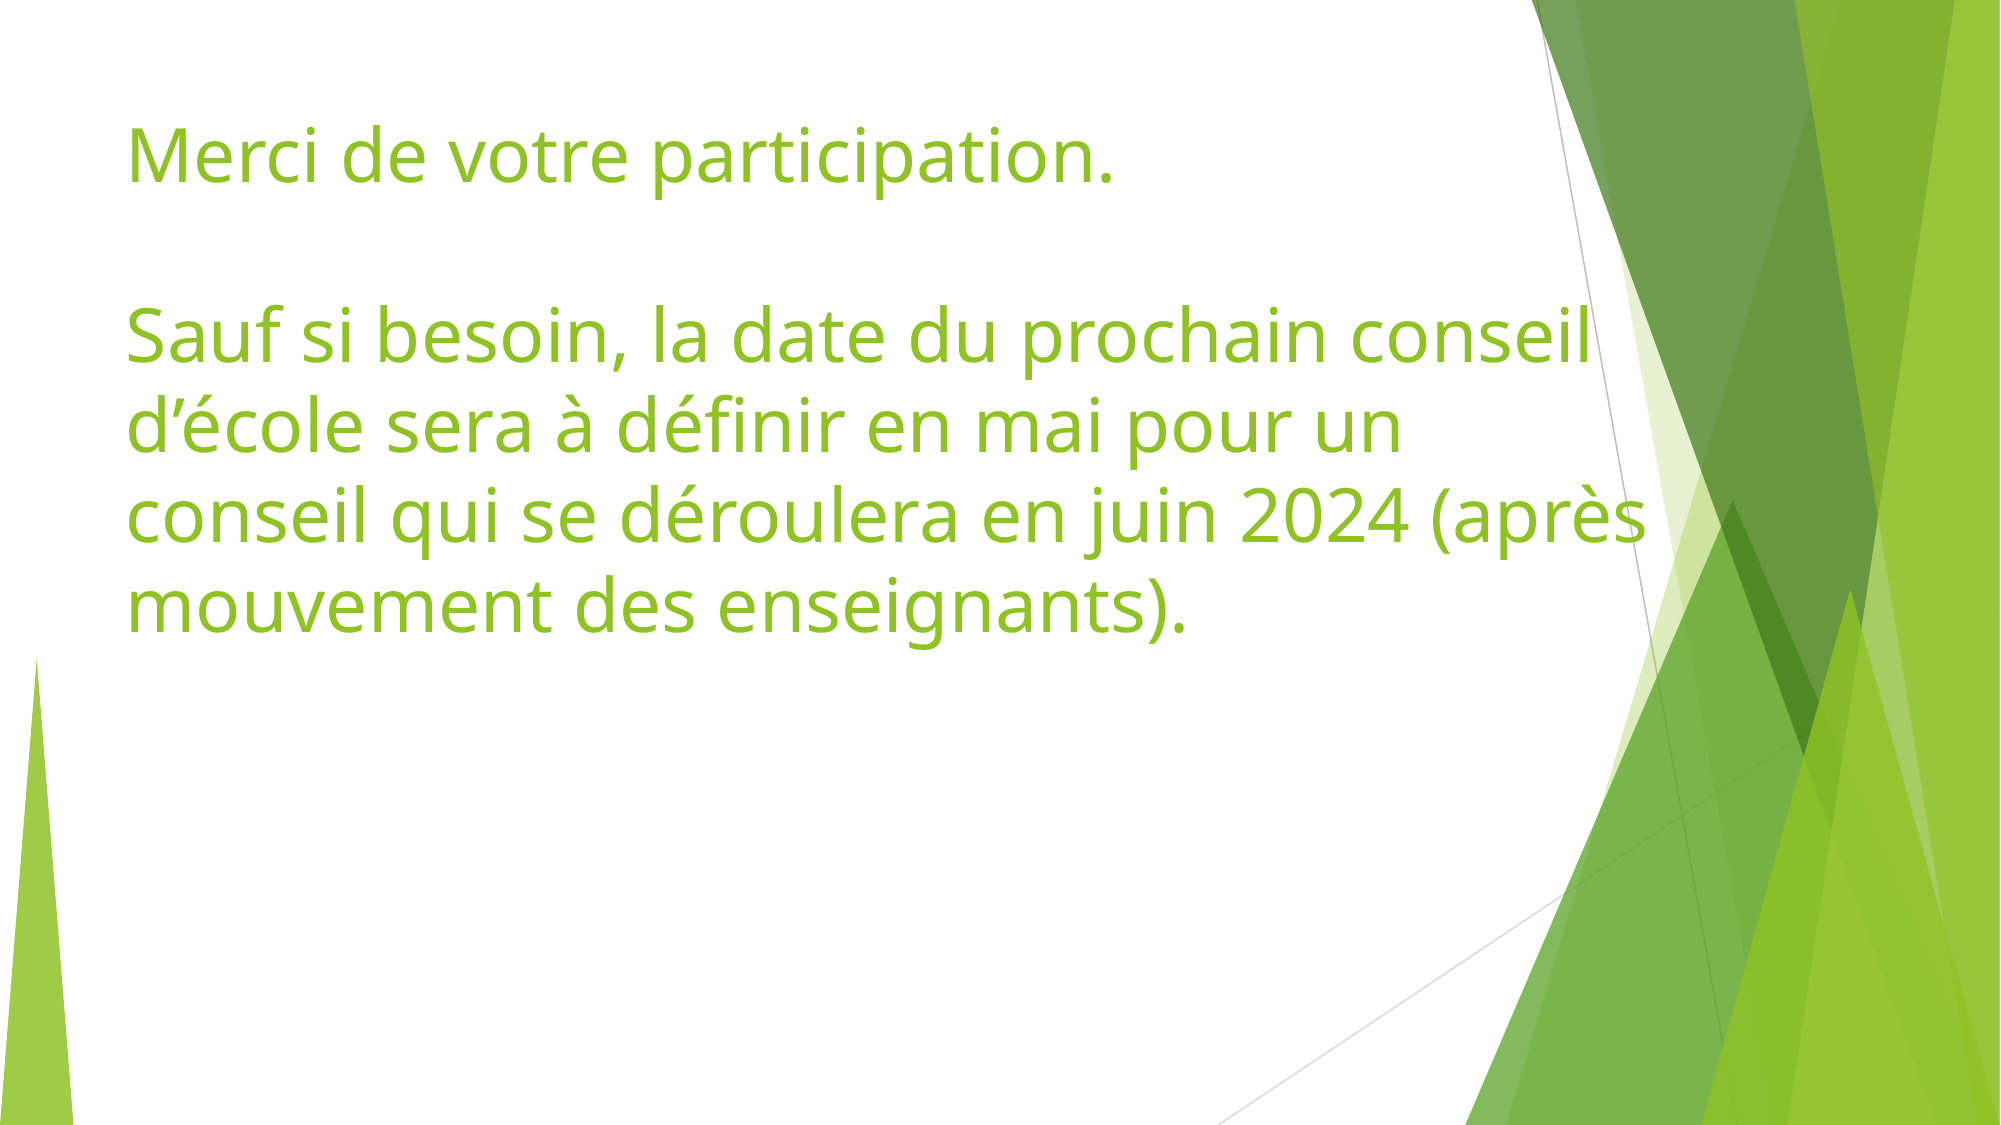

# Merci de votre participation. Sauf si besoin, la date du prochain conseil d’école sera à définir en mai pour un conseil qui se déroulera en juin 2024 (après mouvement des enseignants).